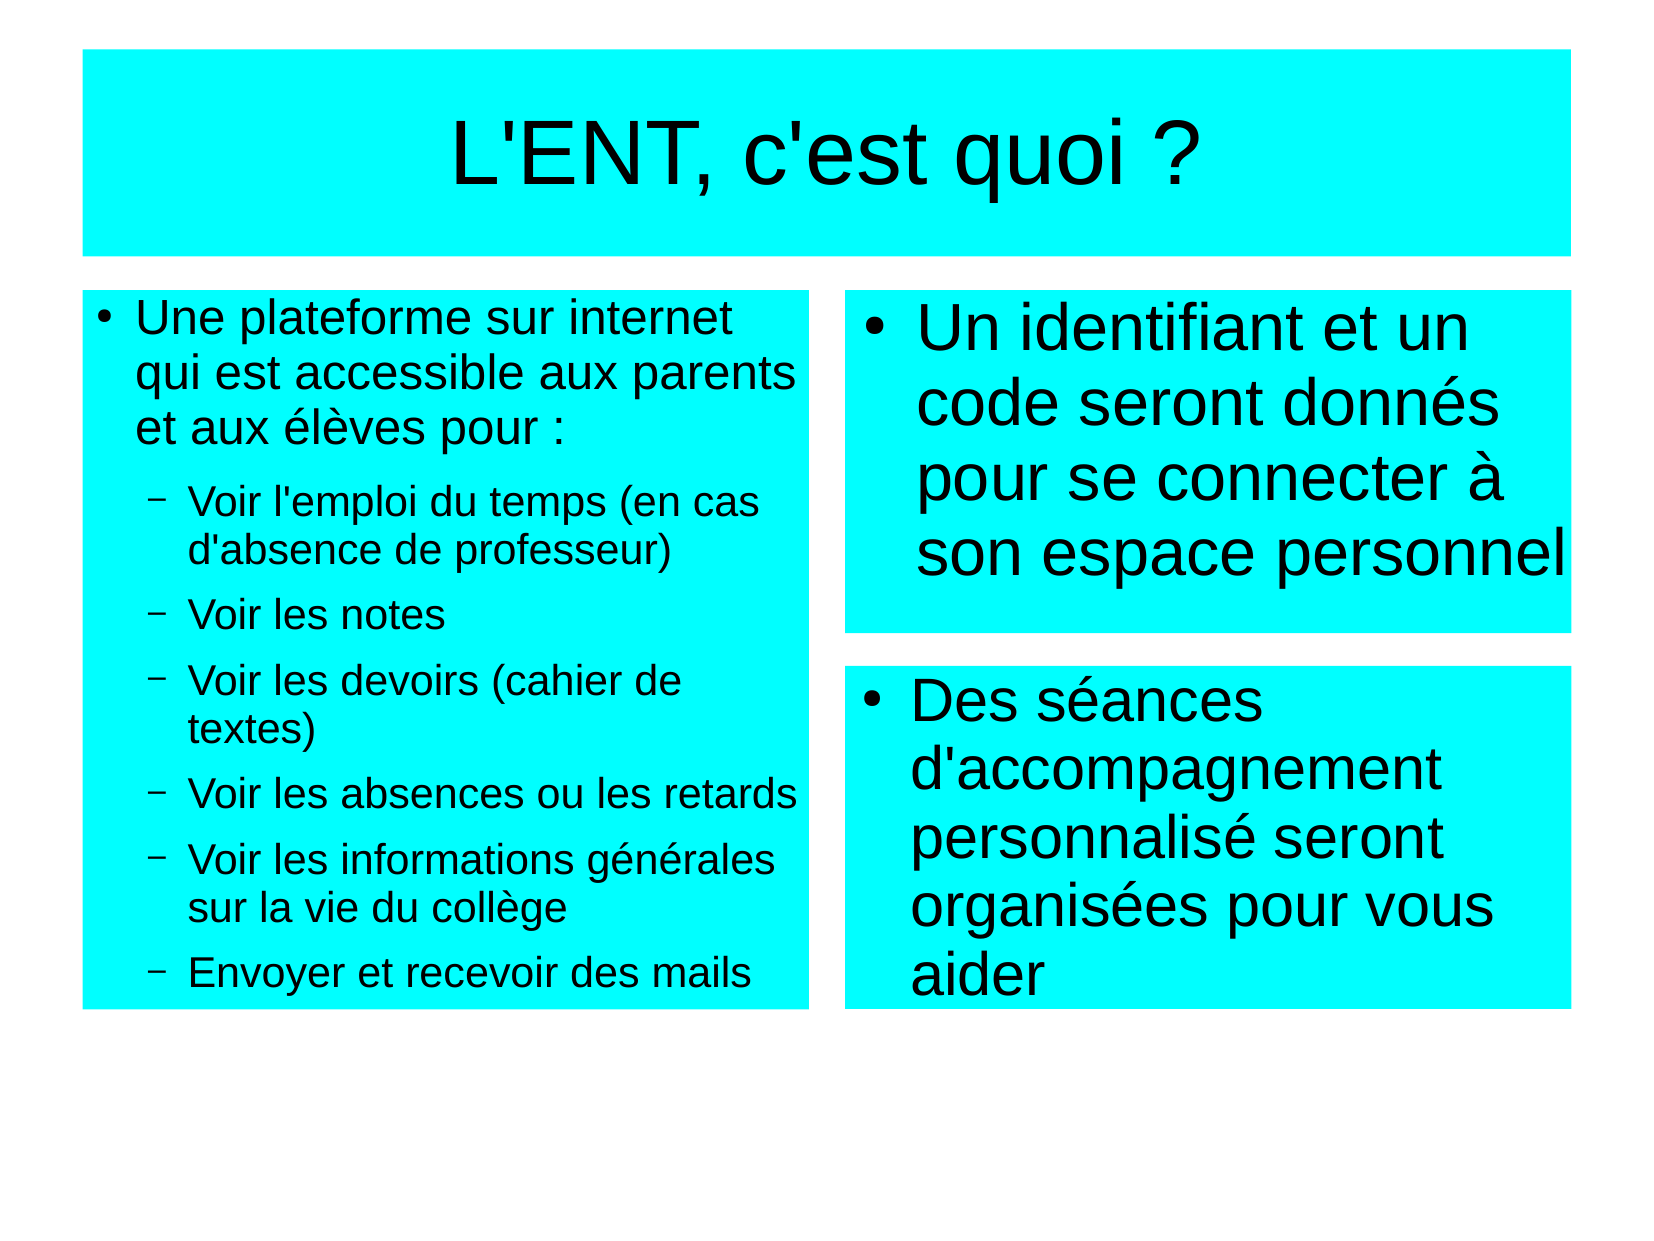

# L'ENT, c'est quoi ?
Une plateforme sur internet qui est accessible aux parents et aux élèves pour :
Voir l'emploi du temps (en cas d'absence de professeur)
Voir les notes
Voir les devoirs (cahier de textes)
Voir les absences ou les retards
Voir les informations générales sur la vie du collège
Envoyer et recevoir des mails
Un identifiant et un code seront donnés pour se connecter à son espace personnel
Des séances d'accompagnement personnalisé seront organisées pour vous aider